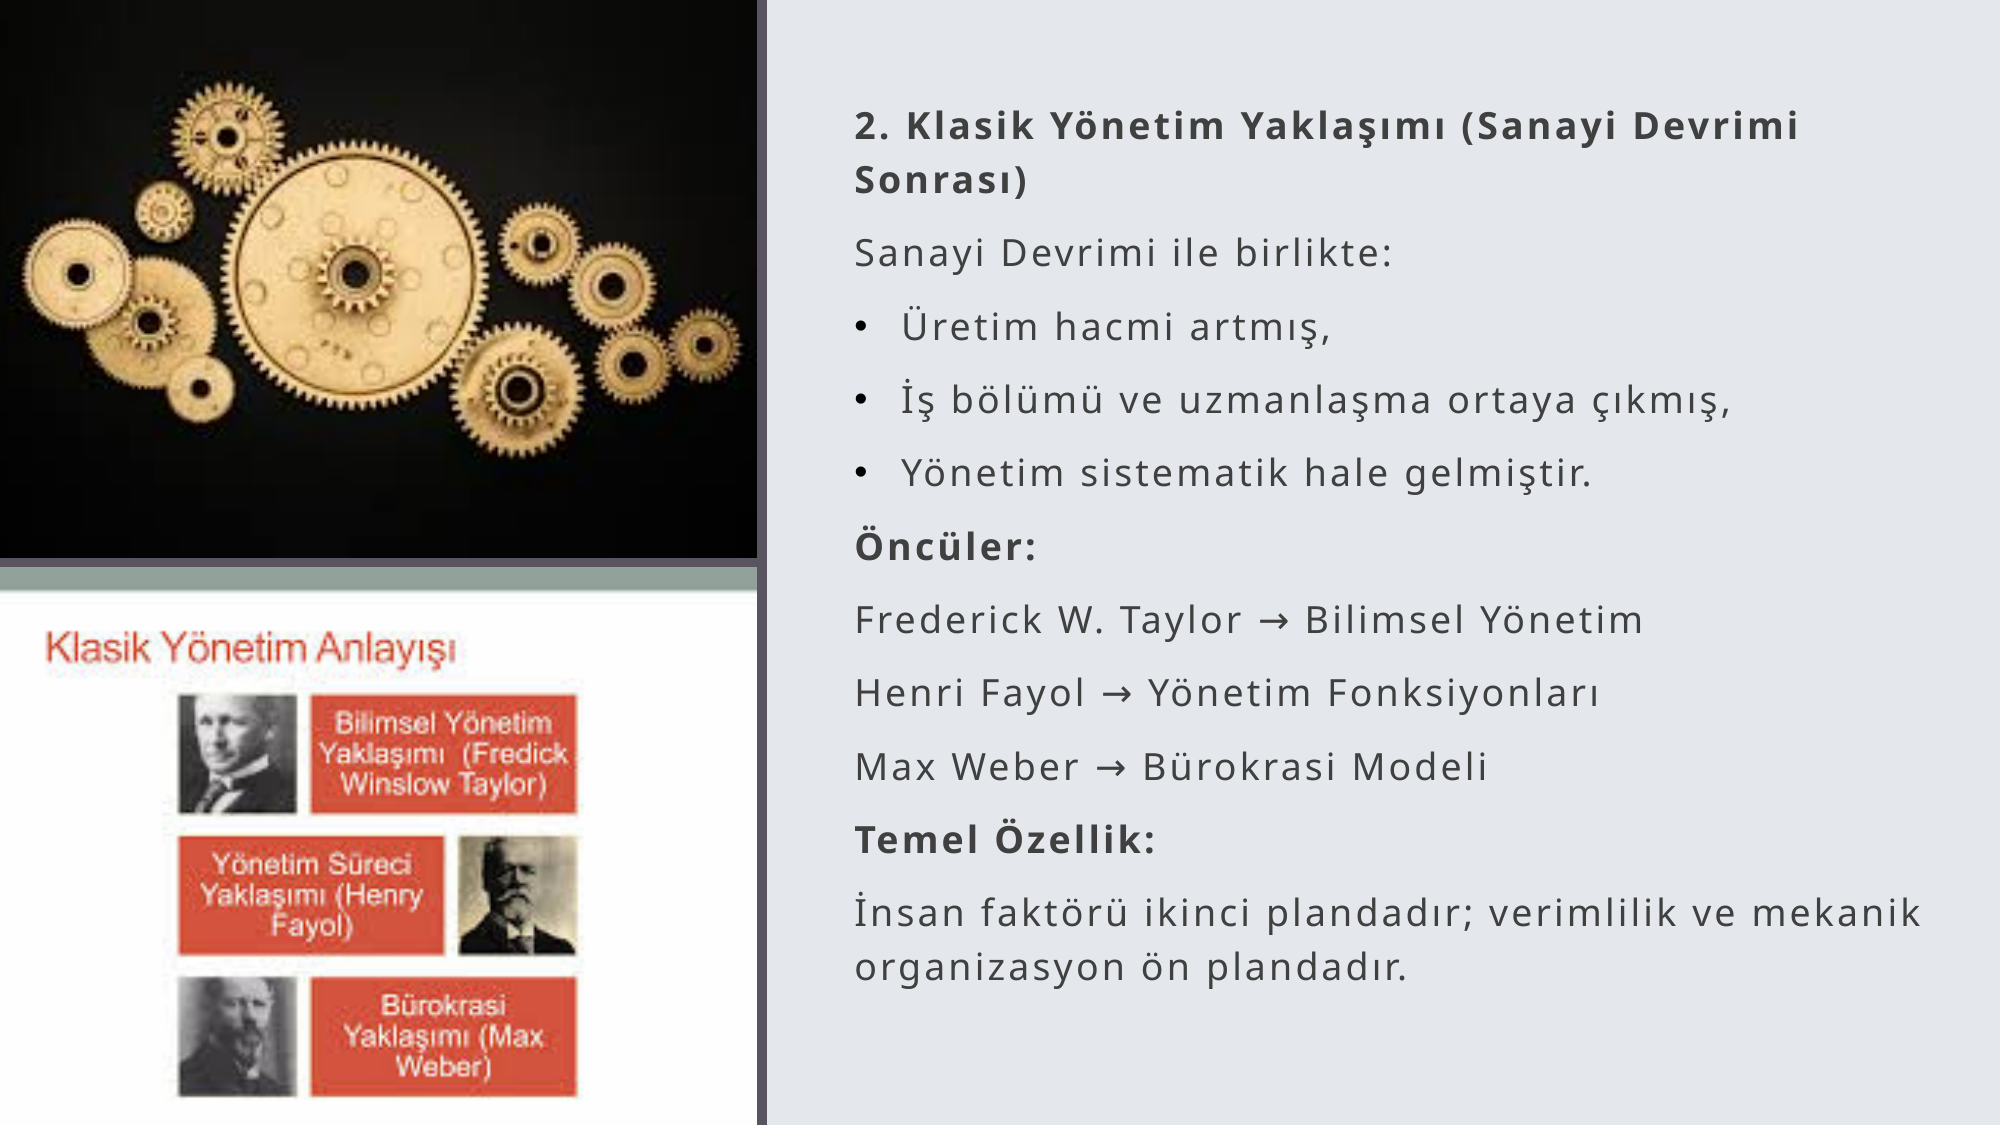

# 2. Klasik Yönetim Yaklaşımı (Sanayi Devrimi Sonrası)
Sanayi Devrimi ile birlikte:
Üretim hacmi artmış,
İş bölümü ve uzmanlaşma ortaya çıkmış,
Yönetim sistematik hale gelmiştir.
Öncüler:
Frederick W. Taylor → Bilimsel Yönetim
Henri Fayol → Yönetim Fonksiyonları
Max Weber → Bürokrasi Modeli
Temel Özellik:
İnsan faktörü ikinci plandadır; verimlilik ve mekanik organizasyon ön plandadır.